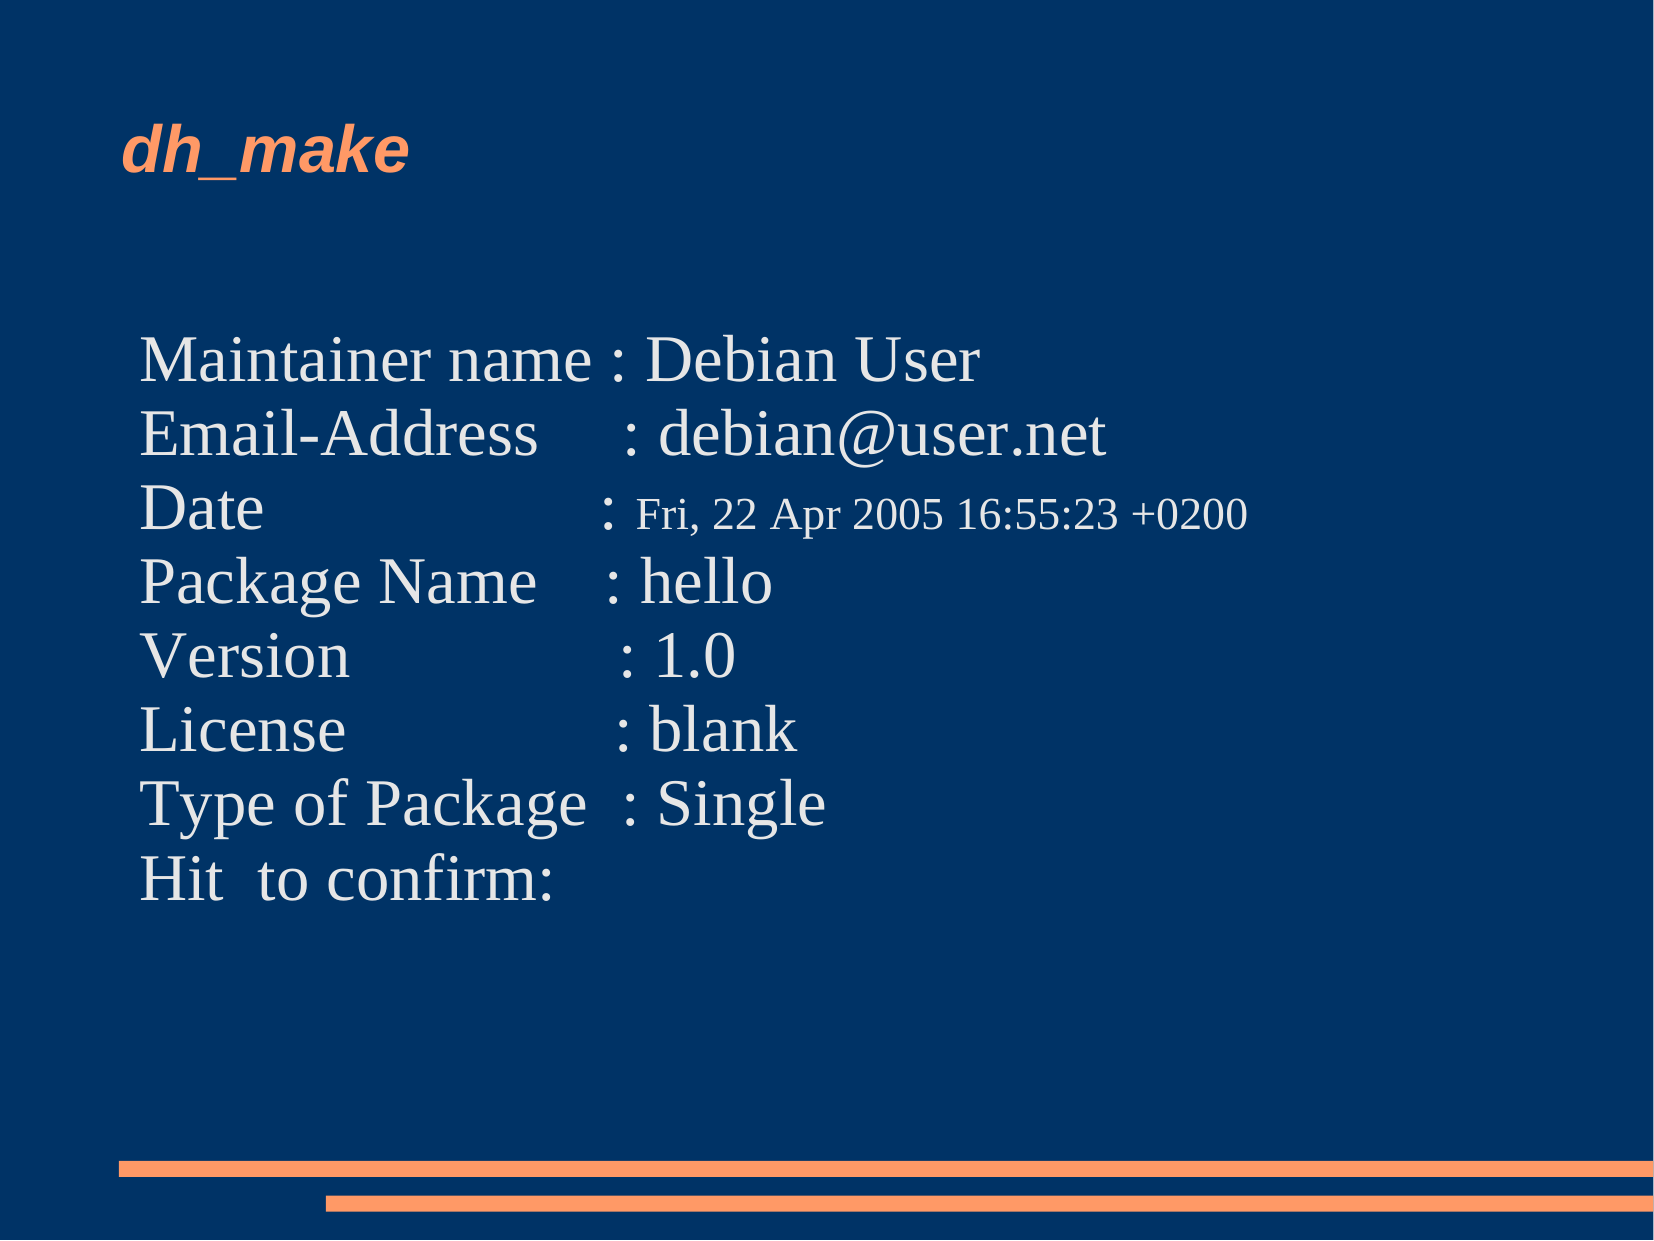

# dh_make
Maintainer name : Debian User
Email-Address : debian@user.net
Date : Fri, 22 Apr 2005 16:55:23 +0200
Package Name : hello
Version : 1.0
License : blank
Type of Package : Single
Hit to confirm: